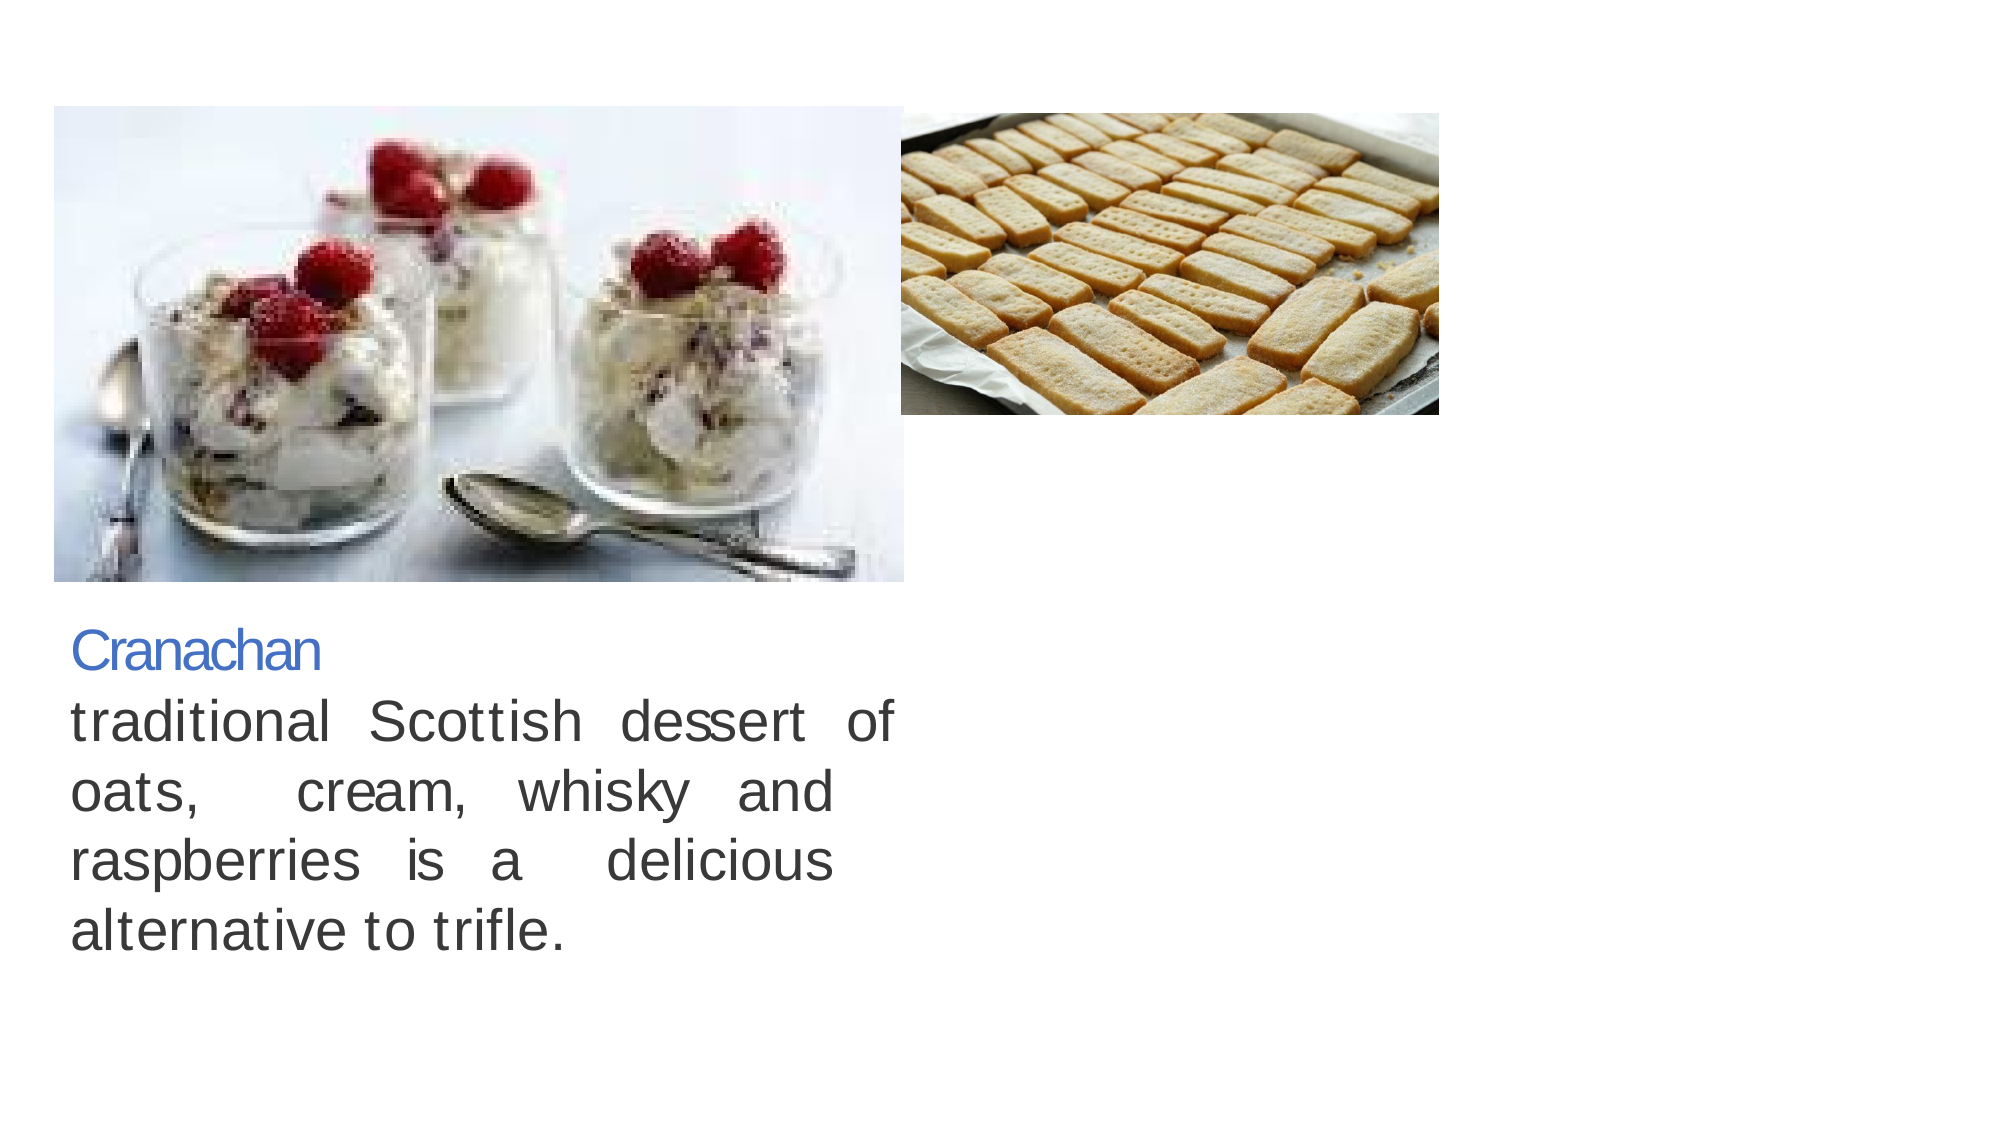

Cranachan
traditional Scottish dessert of oats, cream, whisky and raspberries is a delicious alternative to trifle.